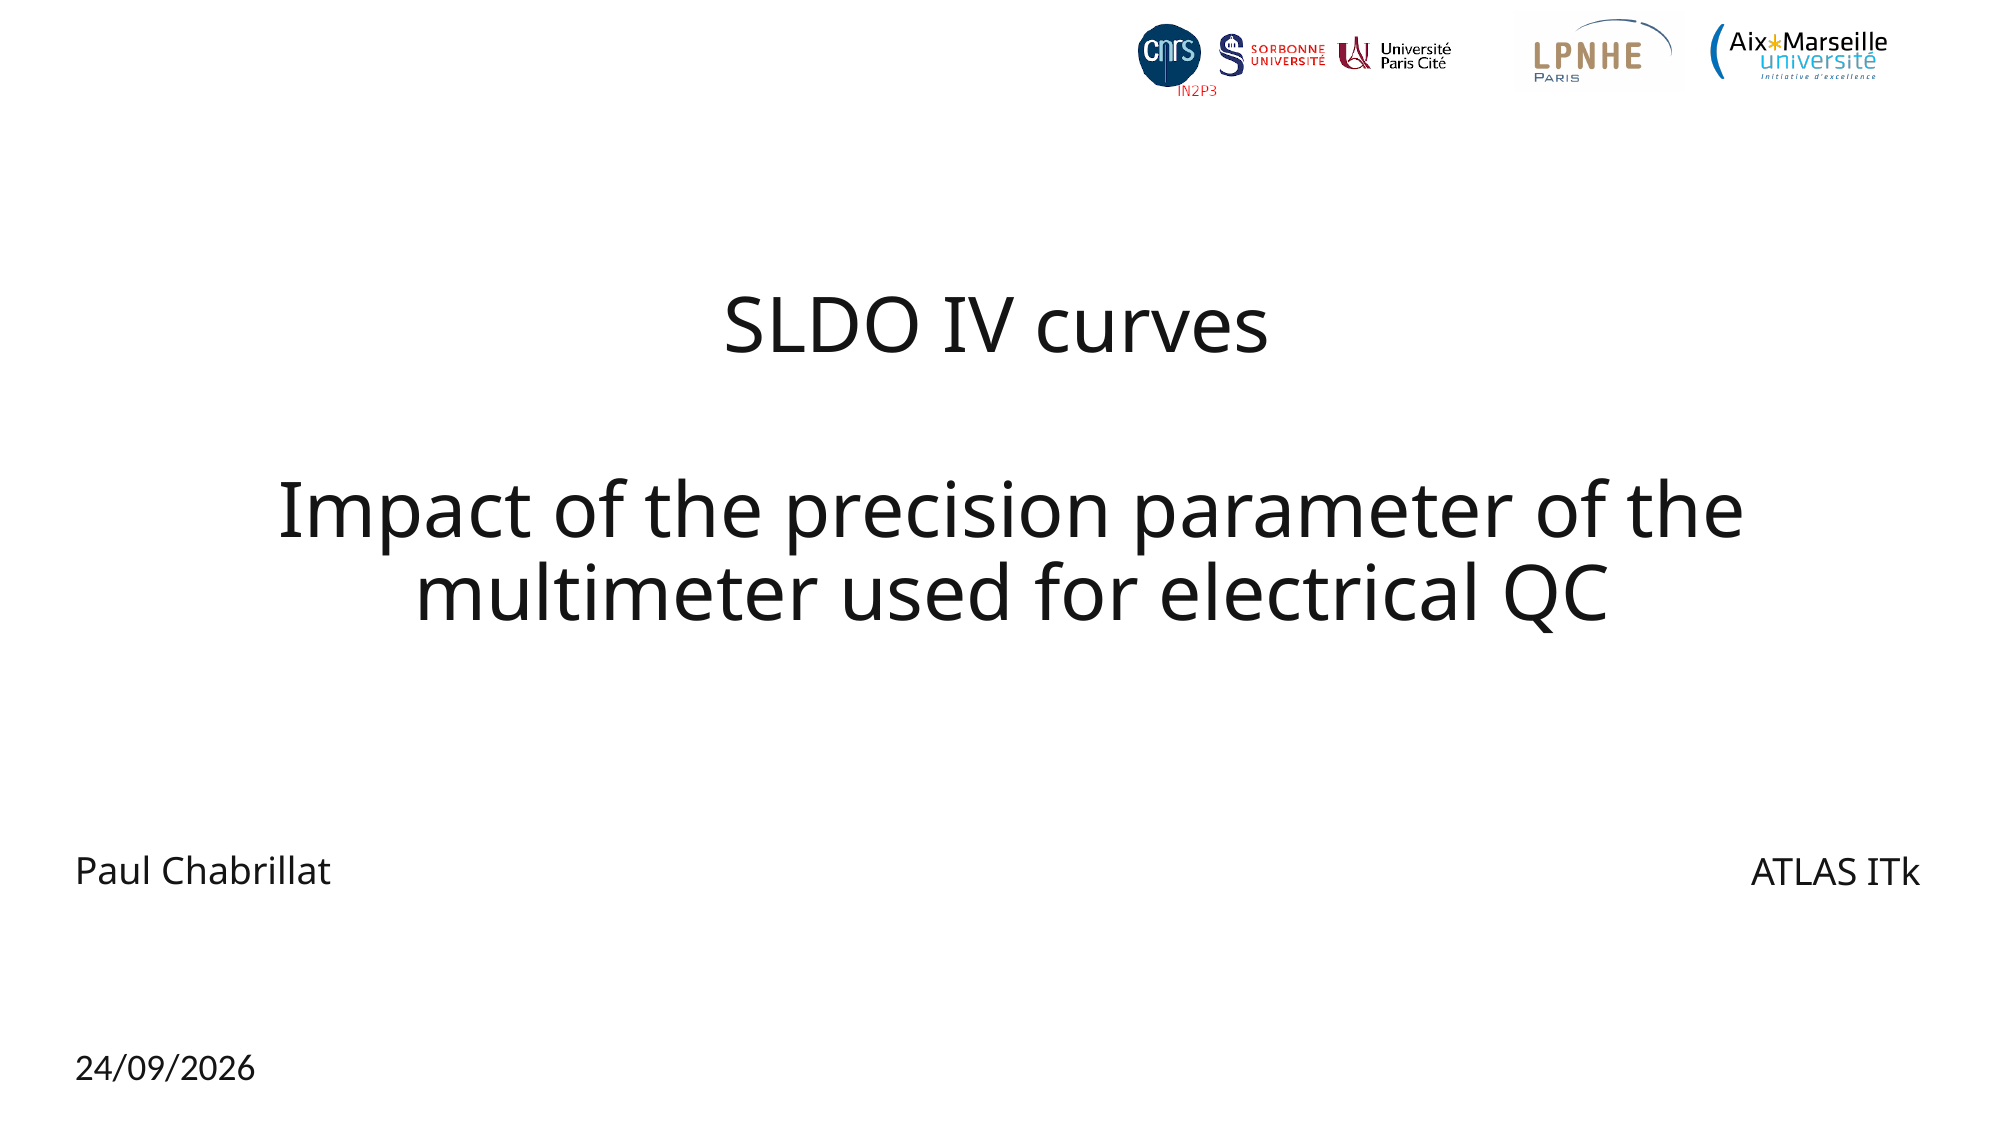

SLDO IV curves
Impact of the precision parameter of the multimeter used for electrical QC
Paul Chabrillat
ATLAS ITk